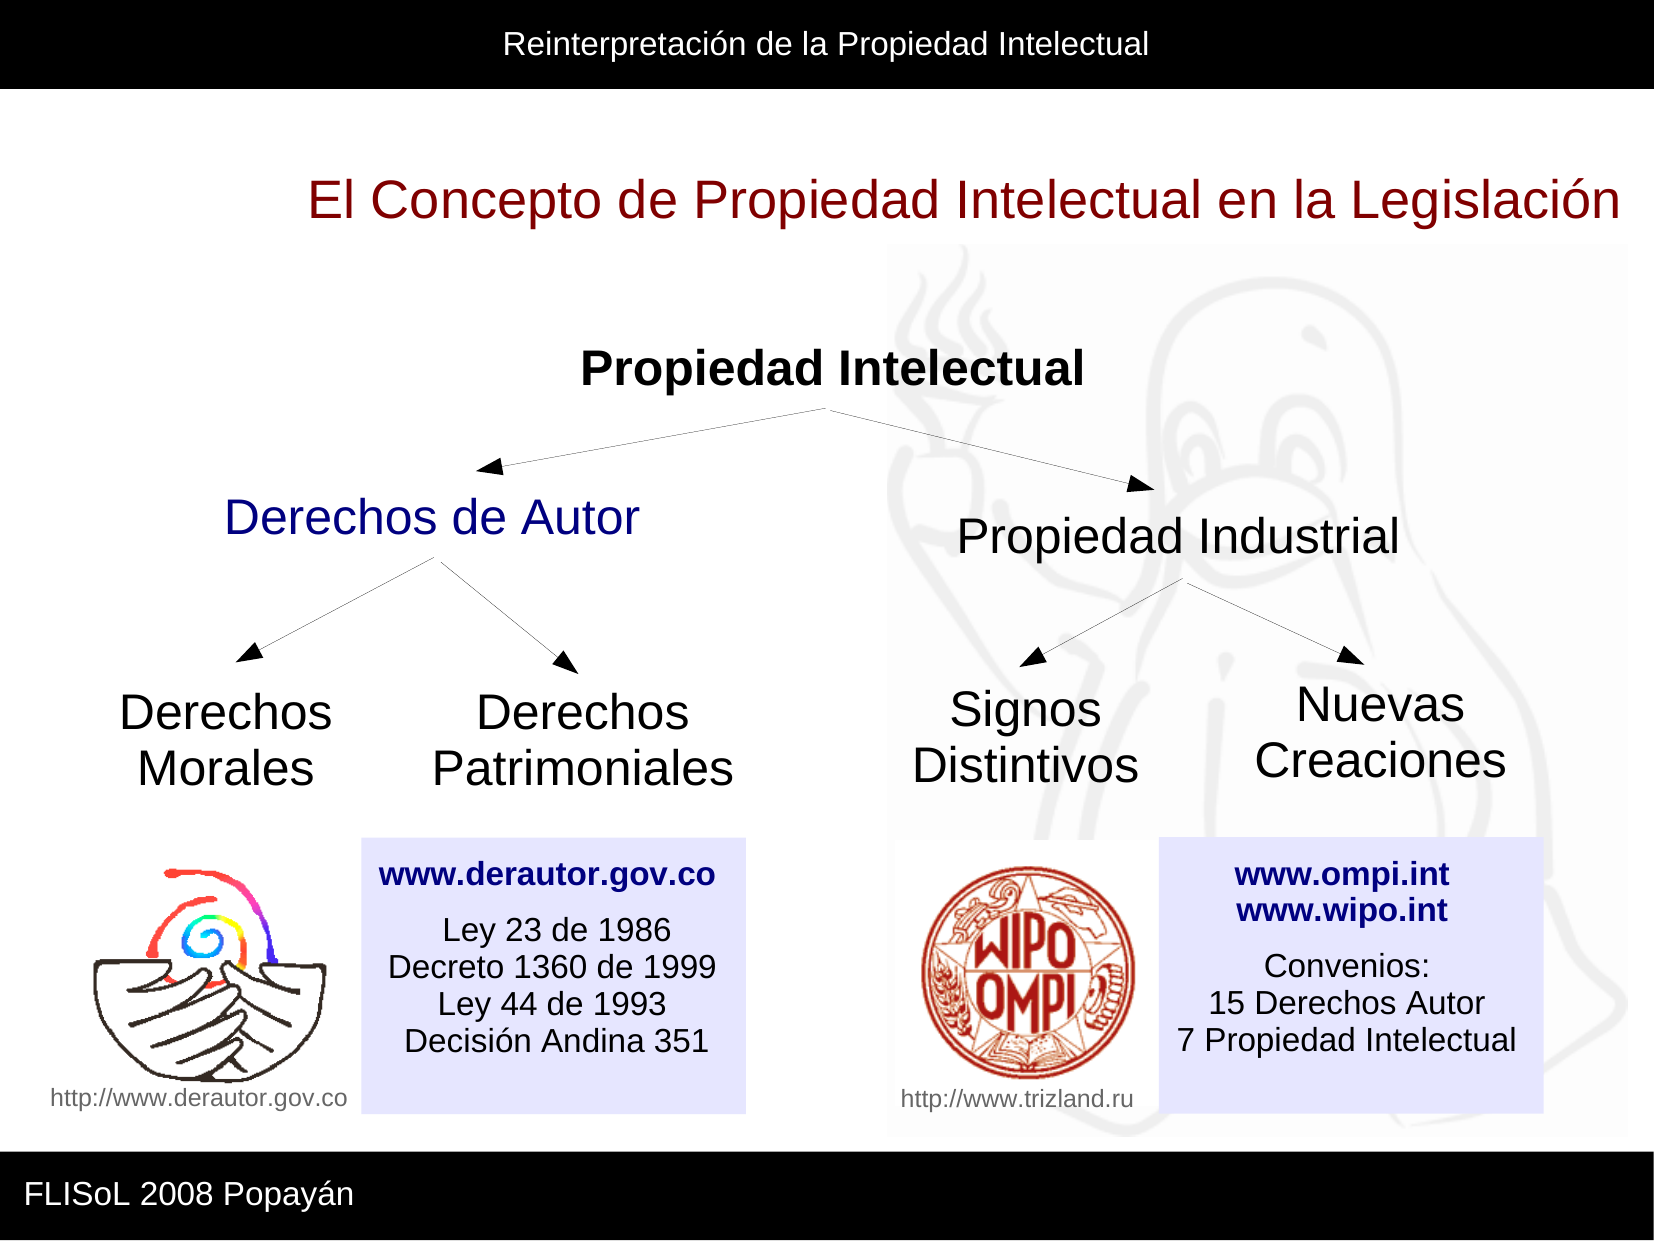

# El Concepto de Propiedad Intelectual en la Legislación
Propiedad Intelectual
Derechos de Autor
Propiedad Industrial
Nuevas
Creaciones
Signos
Distintivos
Derechos
Morales
Derechos
Patrimoniales
www.ompi.int
www.wipo.int
Convenios:
15 Derechos Autor
7 Propiedad Intelectual
www.derautor.gov.co
 Ley 23 de 1986
Decreto 1360 de 1999
Ley 44 de 1993
 Decisión Andina 351
http://www.derautor.gov.co
http://www.trizland.ru